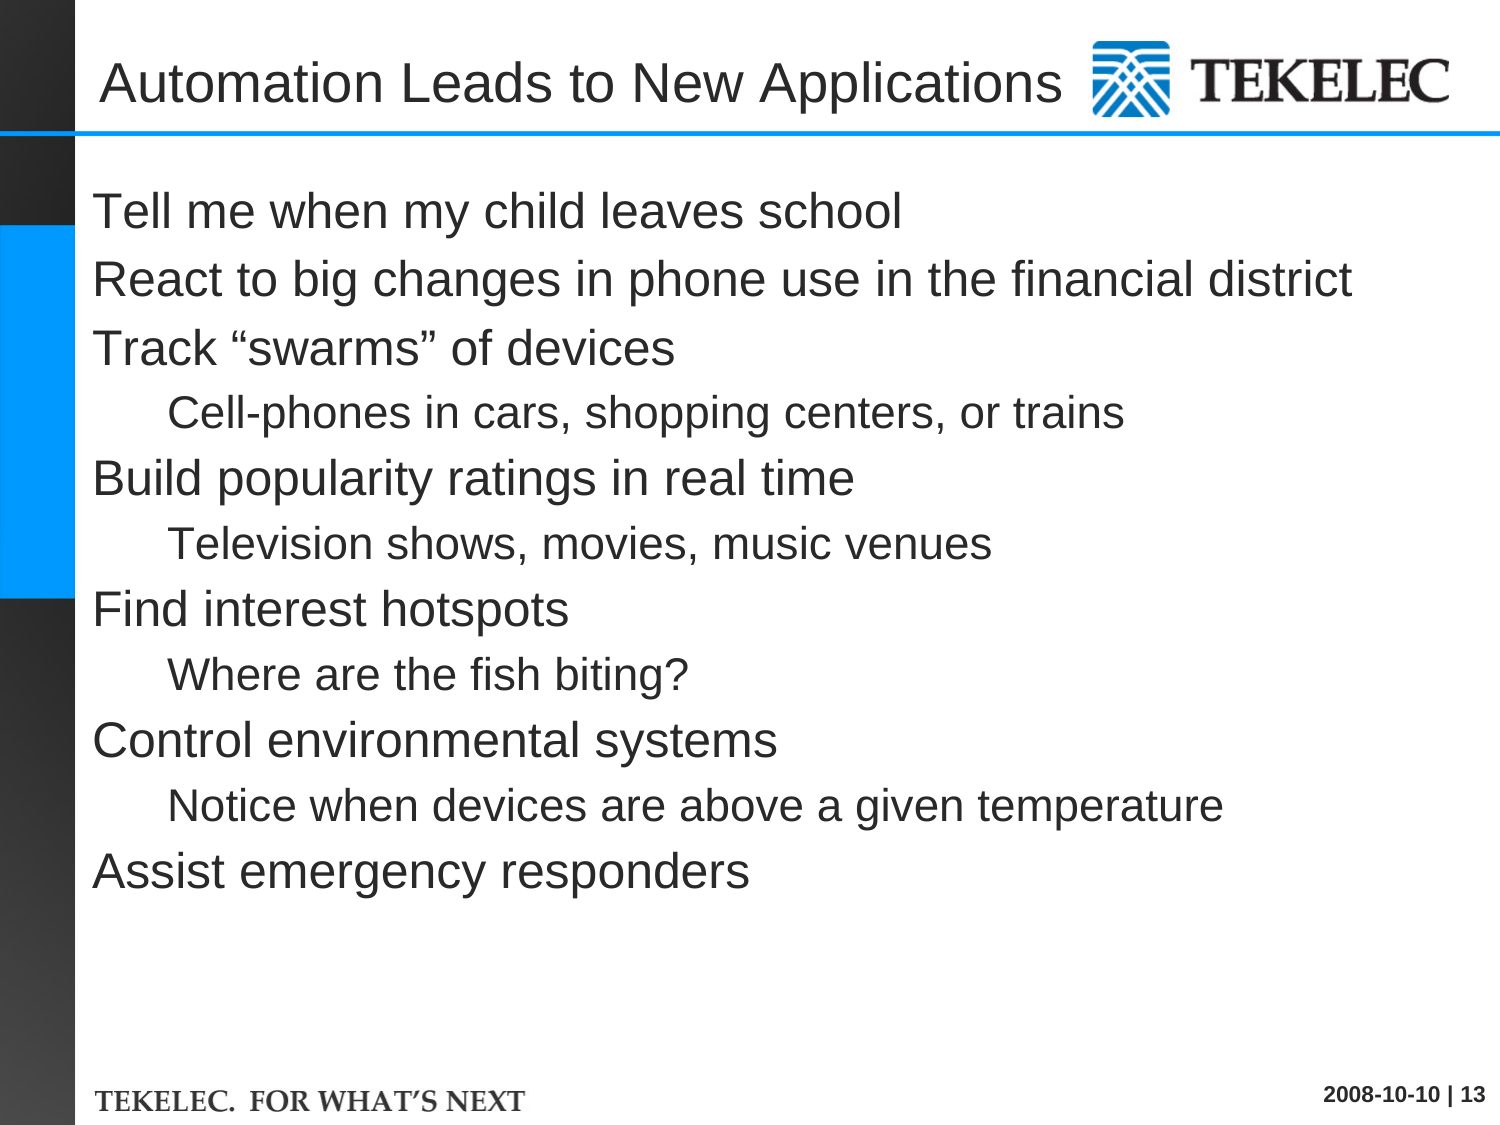

# Automation Leads to New Applications
Tell me when my child leaves school
React to big changes in phone use in the financial district
Track “swarms” of devices
Cell-phones in cars, shopping centers, or trains
Build popularity ratings in real time
Television shows, movies, music venues
Find interest hotspots
Where are the fish biting?
Control environmental systems
Notice when devices are above a given temperature
Assist emergency responders